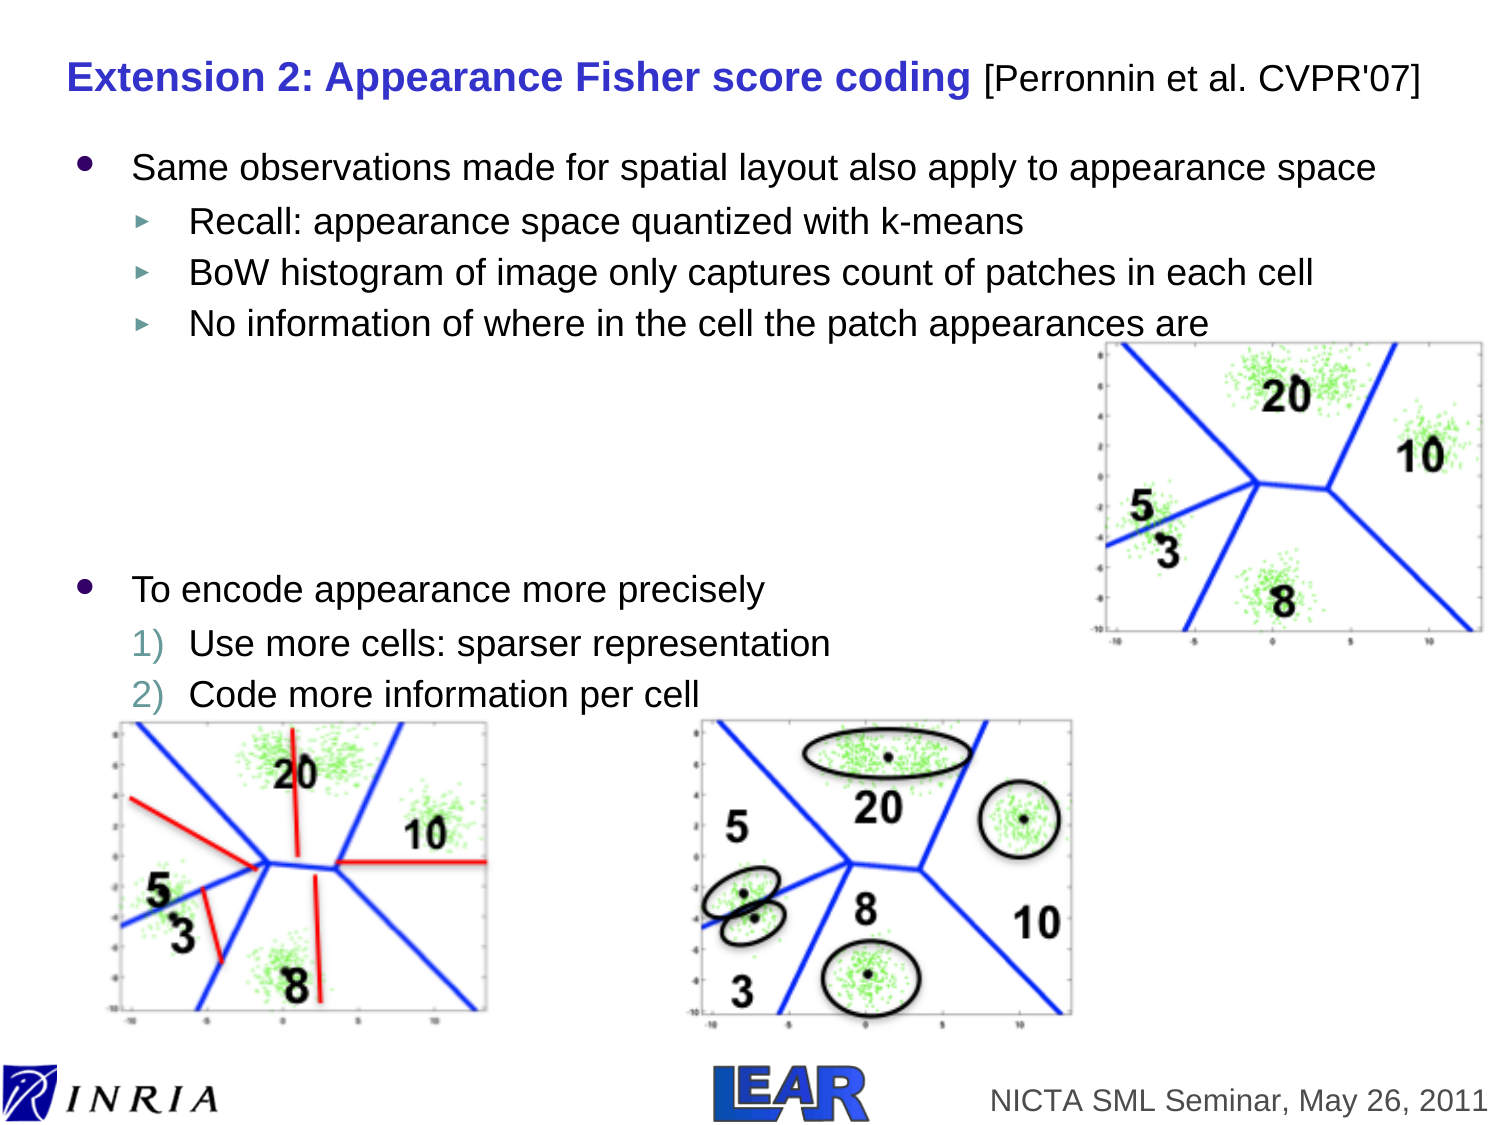

# Extension 2: Appearance Fisher score coding [Perronnin et al. CVPR'07]
Same observations made for spatial layout also apply to appearance space
Recall: appearance space quantized with k-means
BoW histogram of image only captures count of patches in each cell
No information of where in the cell the patch appearances are
To encode appearance more precisely
Use more cells: sparser representation
Code more information per cell